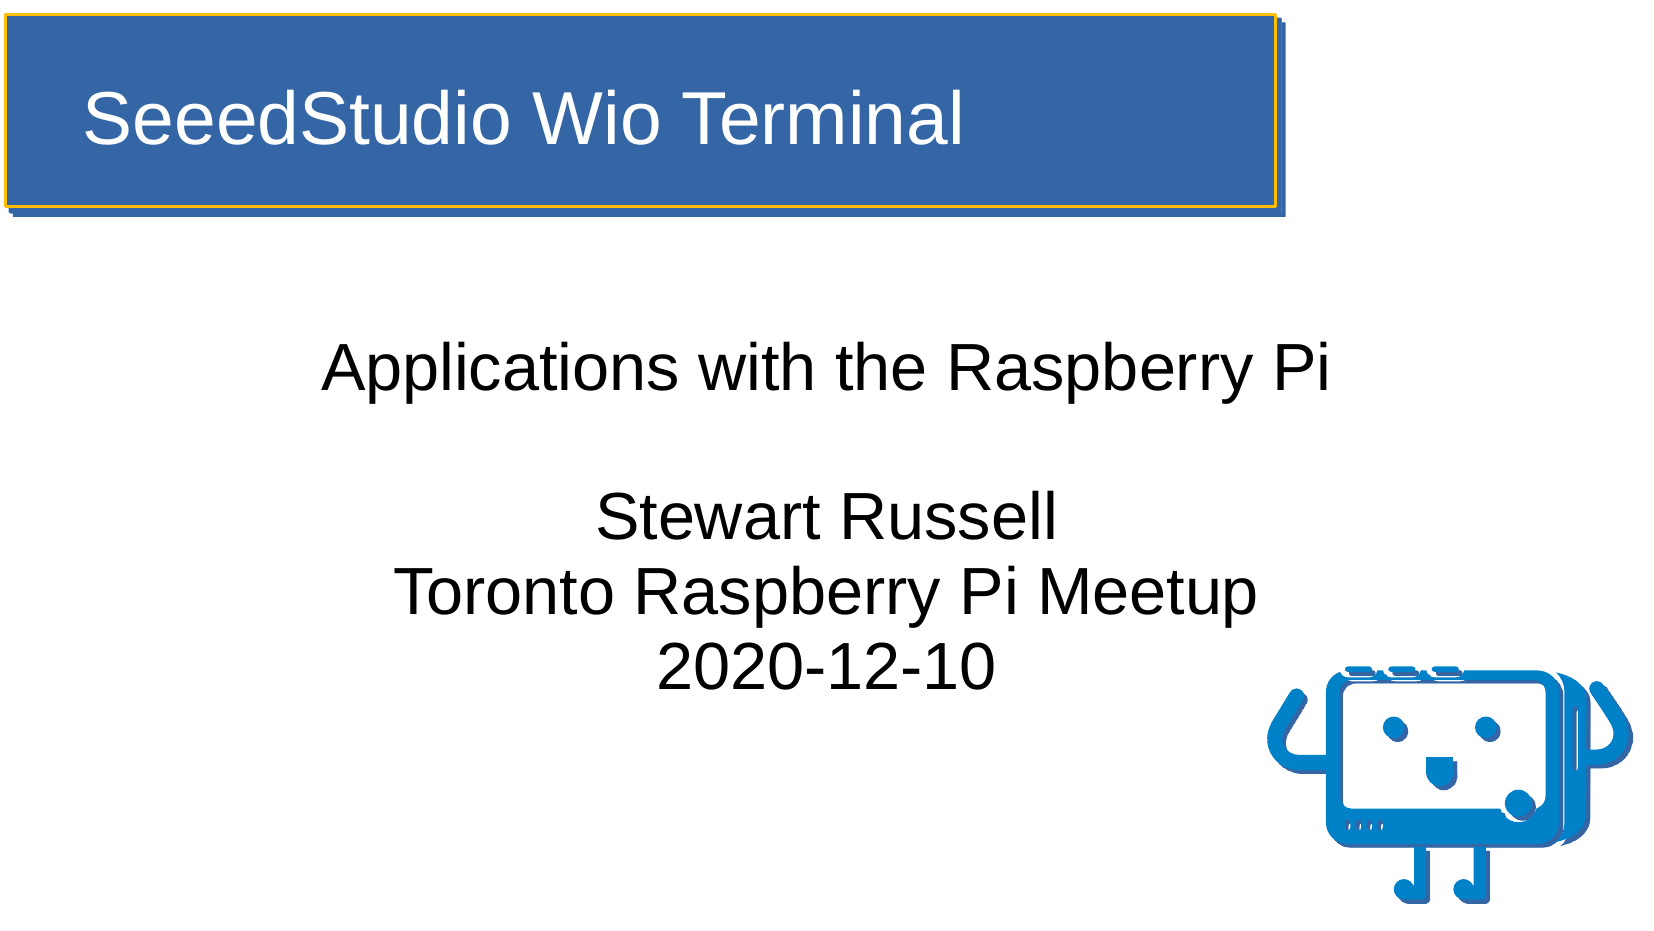

# SeeedStudio Wio Terminal
Applications with the Raspberry Pi
Stewart Russell
Toronto Raspberry Pi Meetup
2020-12-10